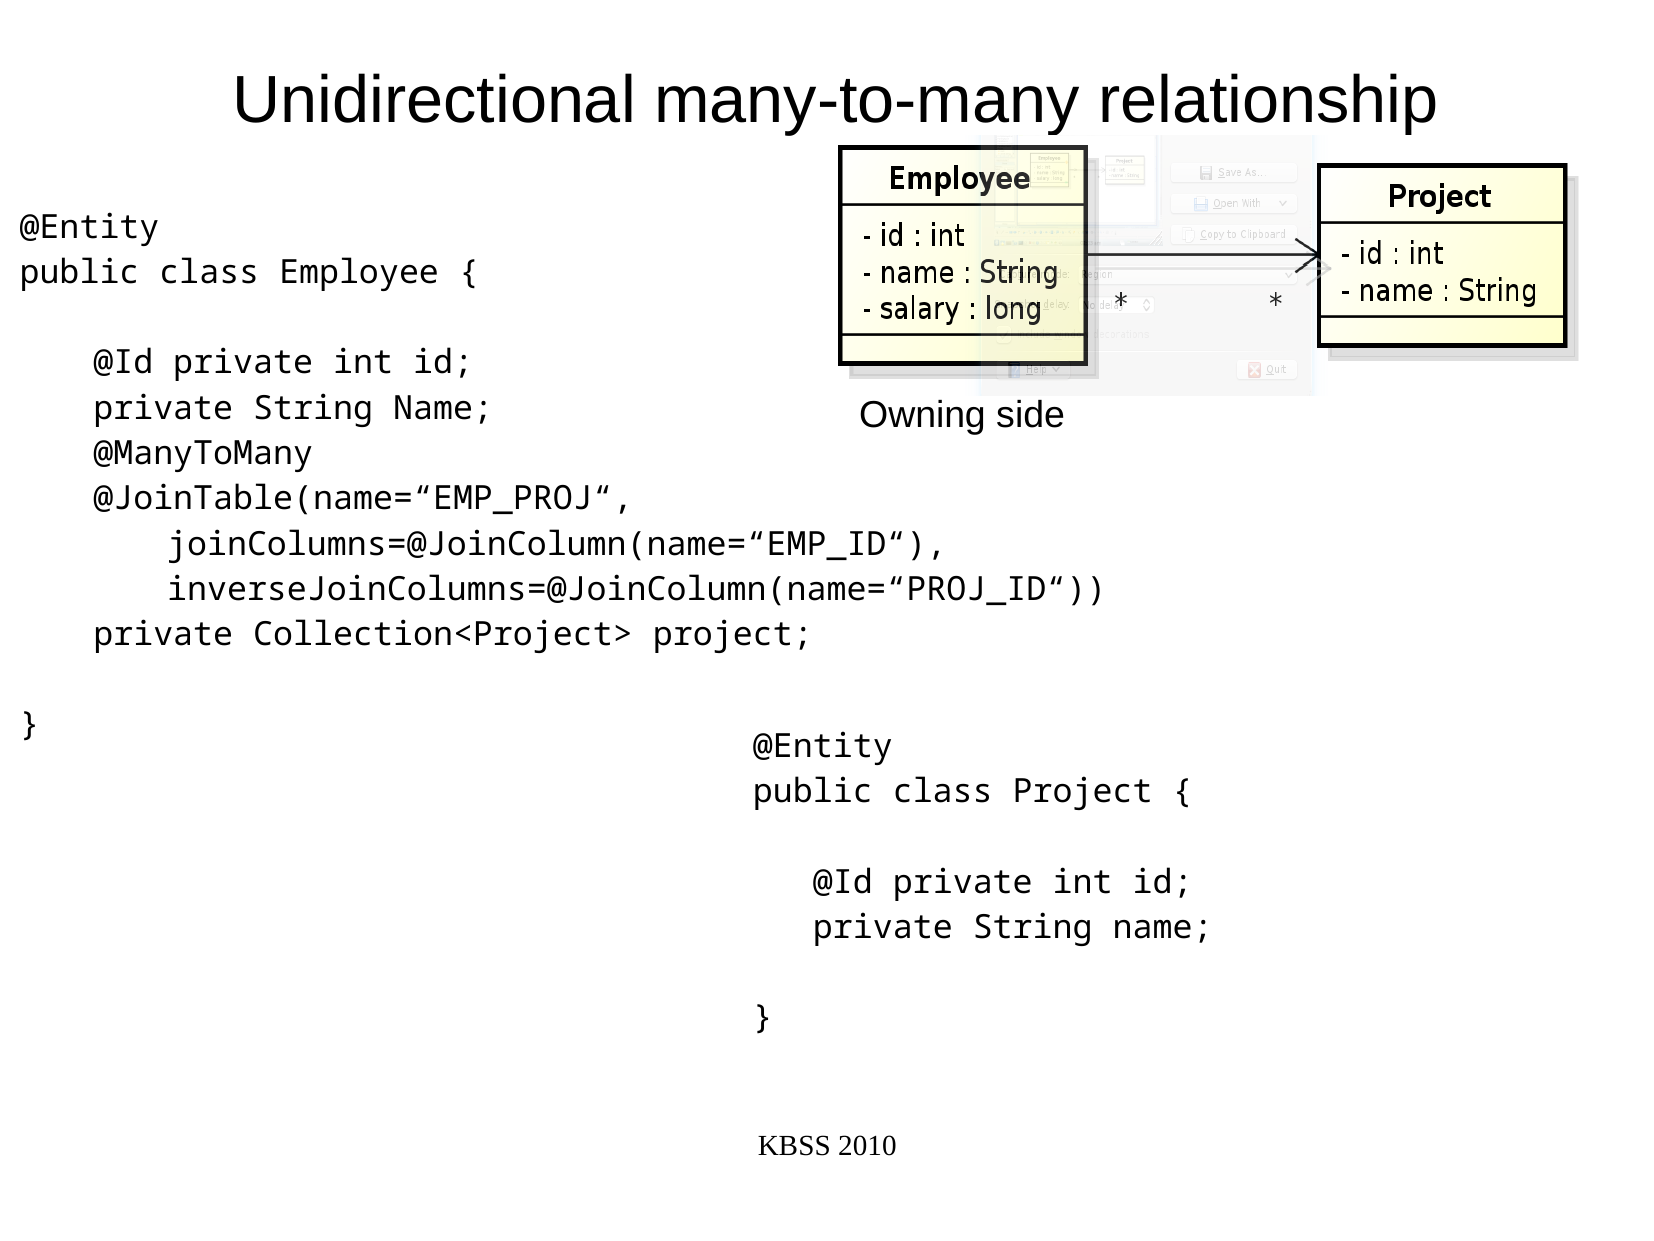

# Unidirectional many-to-many relationship
@Entity
public class Employee {
	@Id private int id;
	private String Name;
	@ManyToMany
	@JoinTable(name=“EMP_PROJ“,
		joinColumns=@JoinColumn(name=“EMP_ID“),
		inverseJoinColumns=@JoinColumn(name=“PROJ_ID“))
	private Collection<Project> project;
}
Owning side
@Entity
public class Project {
 @Id private int id;
 private String name;
}
KBSS 2010